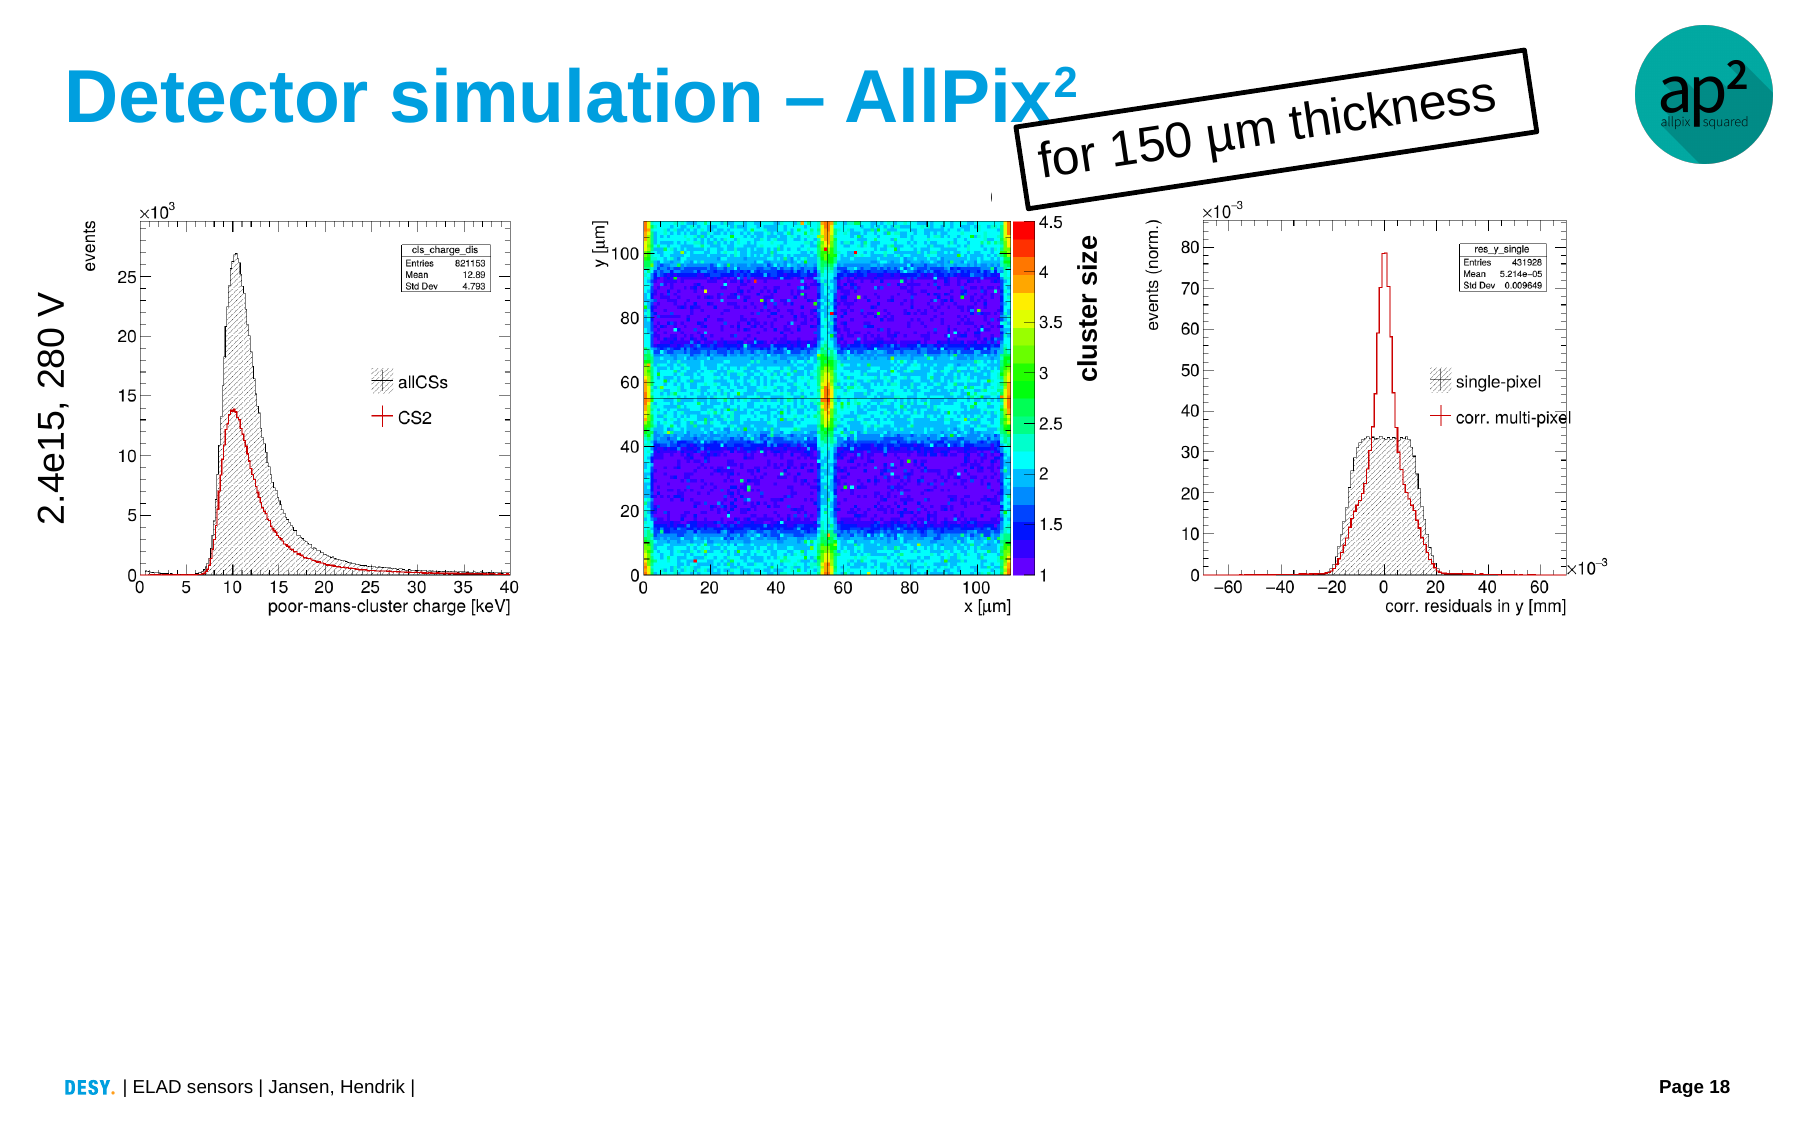

# Detector simulation – AllPix2
for 150 µm thickness
cluster size
2.4e15, 280 V